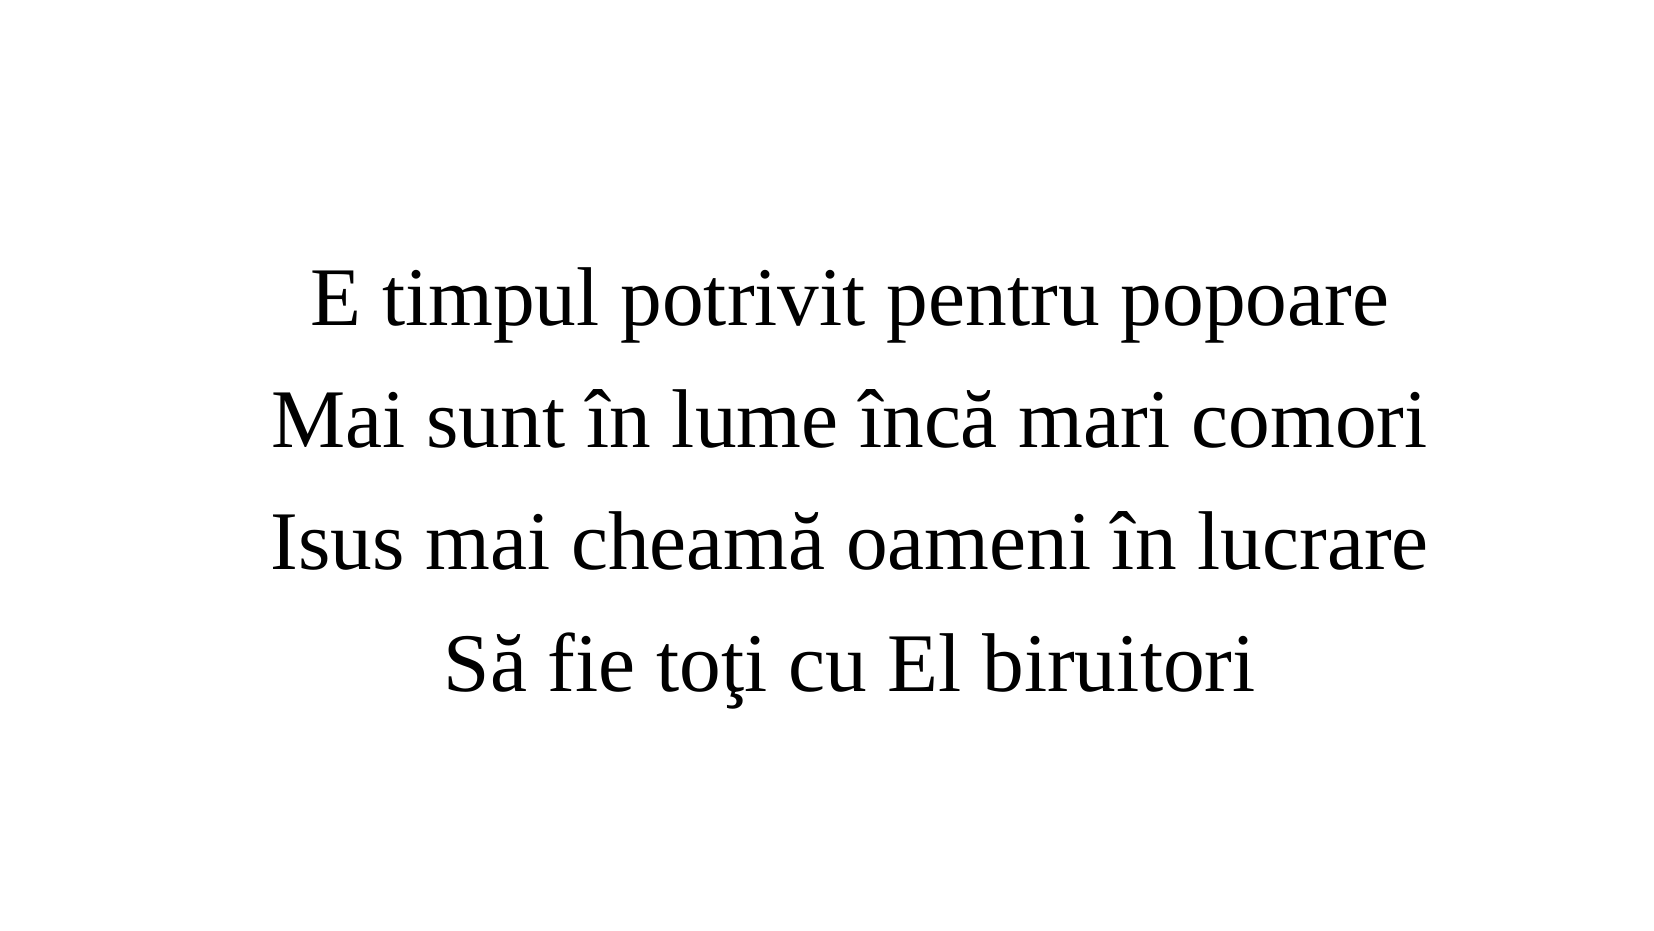

# E timpul potrivit pentru popoare
Mai sunt în lume încă mari comori
Isus mai cheamă oameni în lucrare
Să fie toţi cu El biruitori